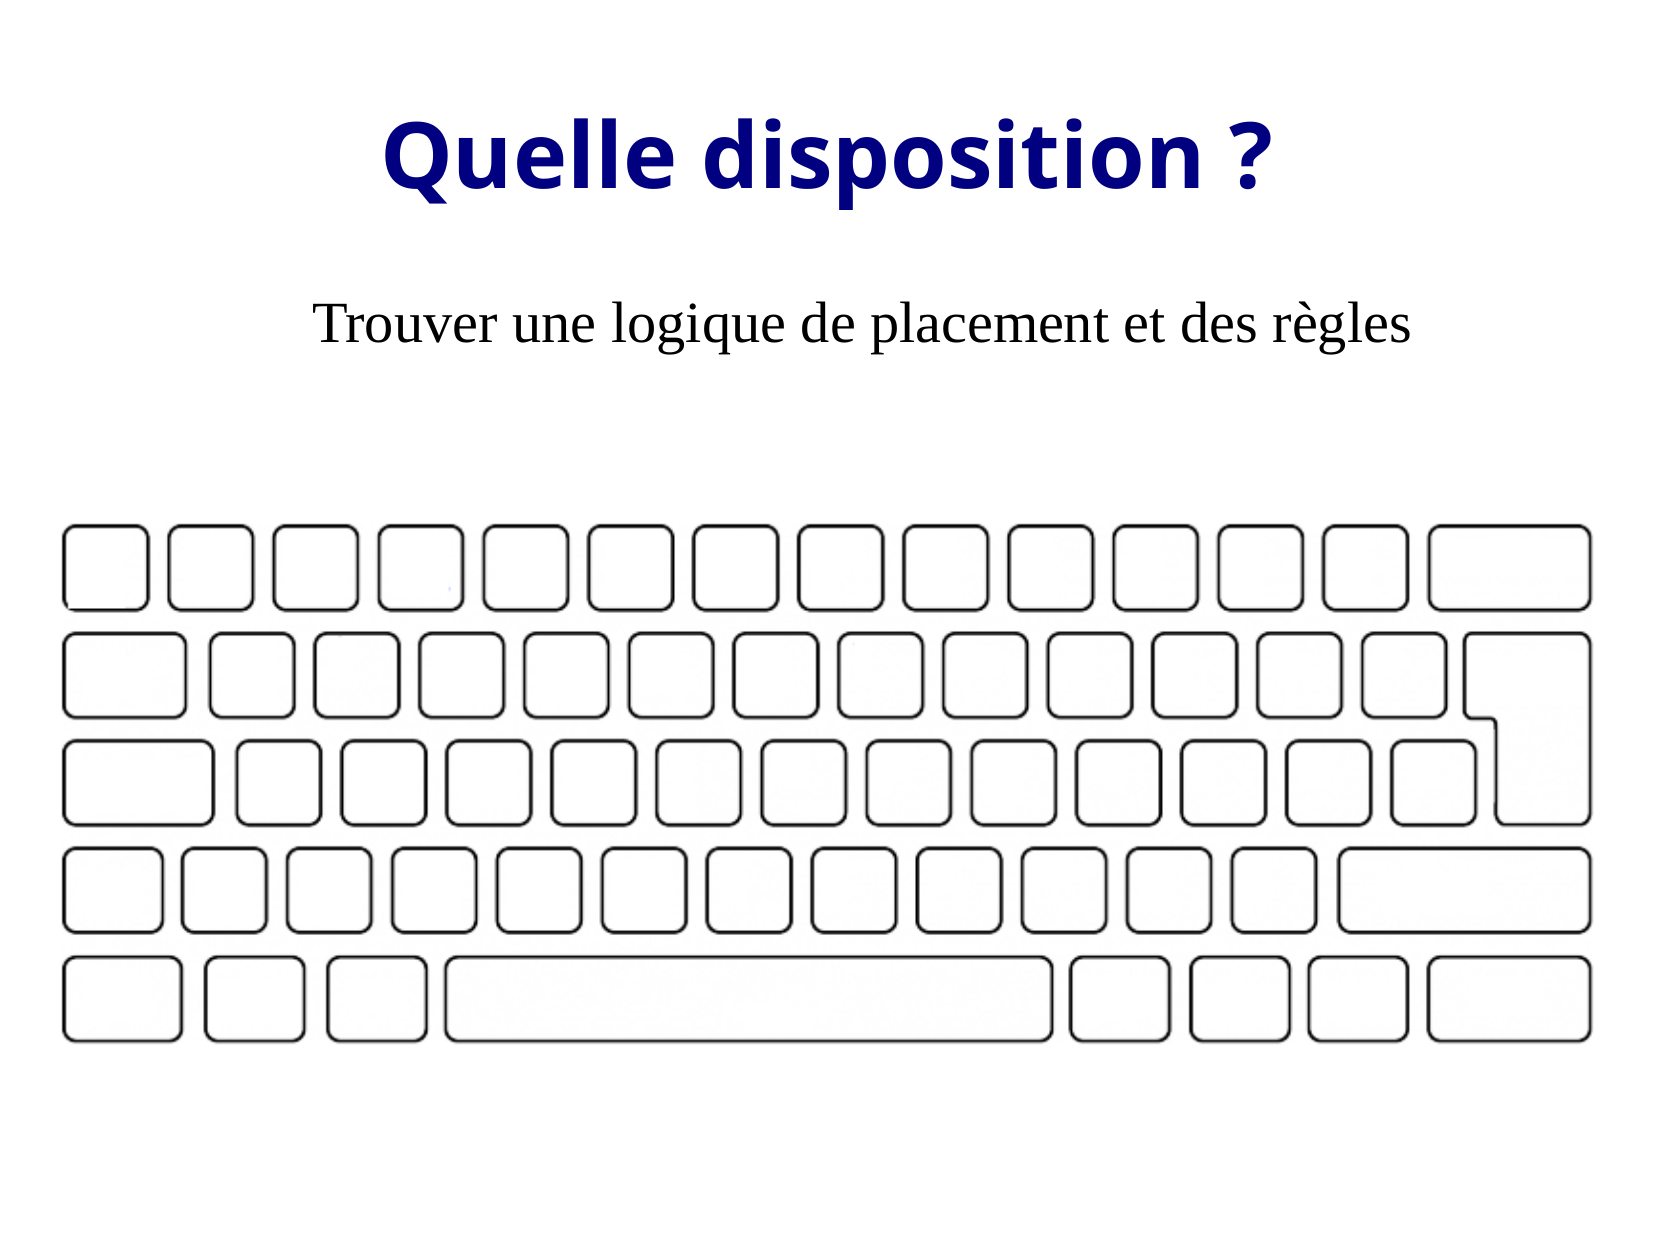

# Quelle disposition ?
Trouver une logique de placement et des règles